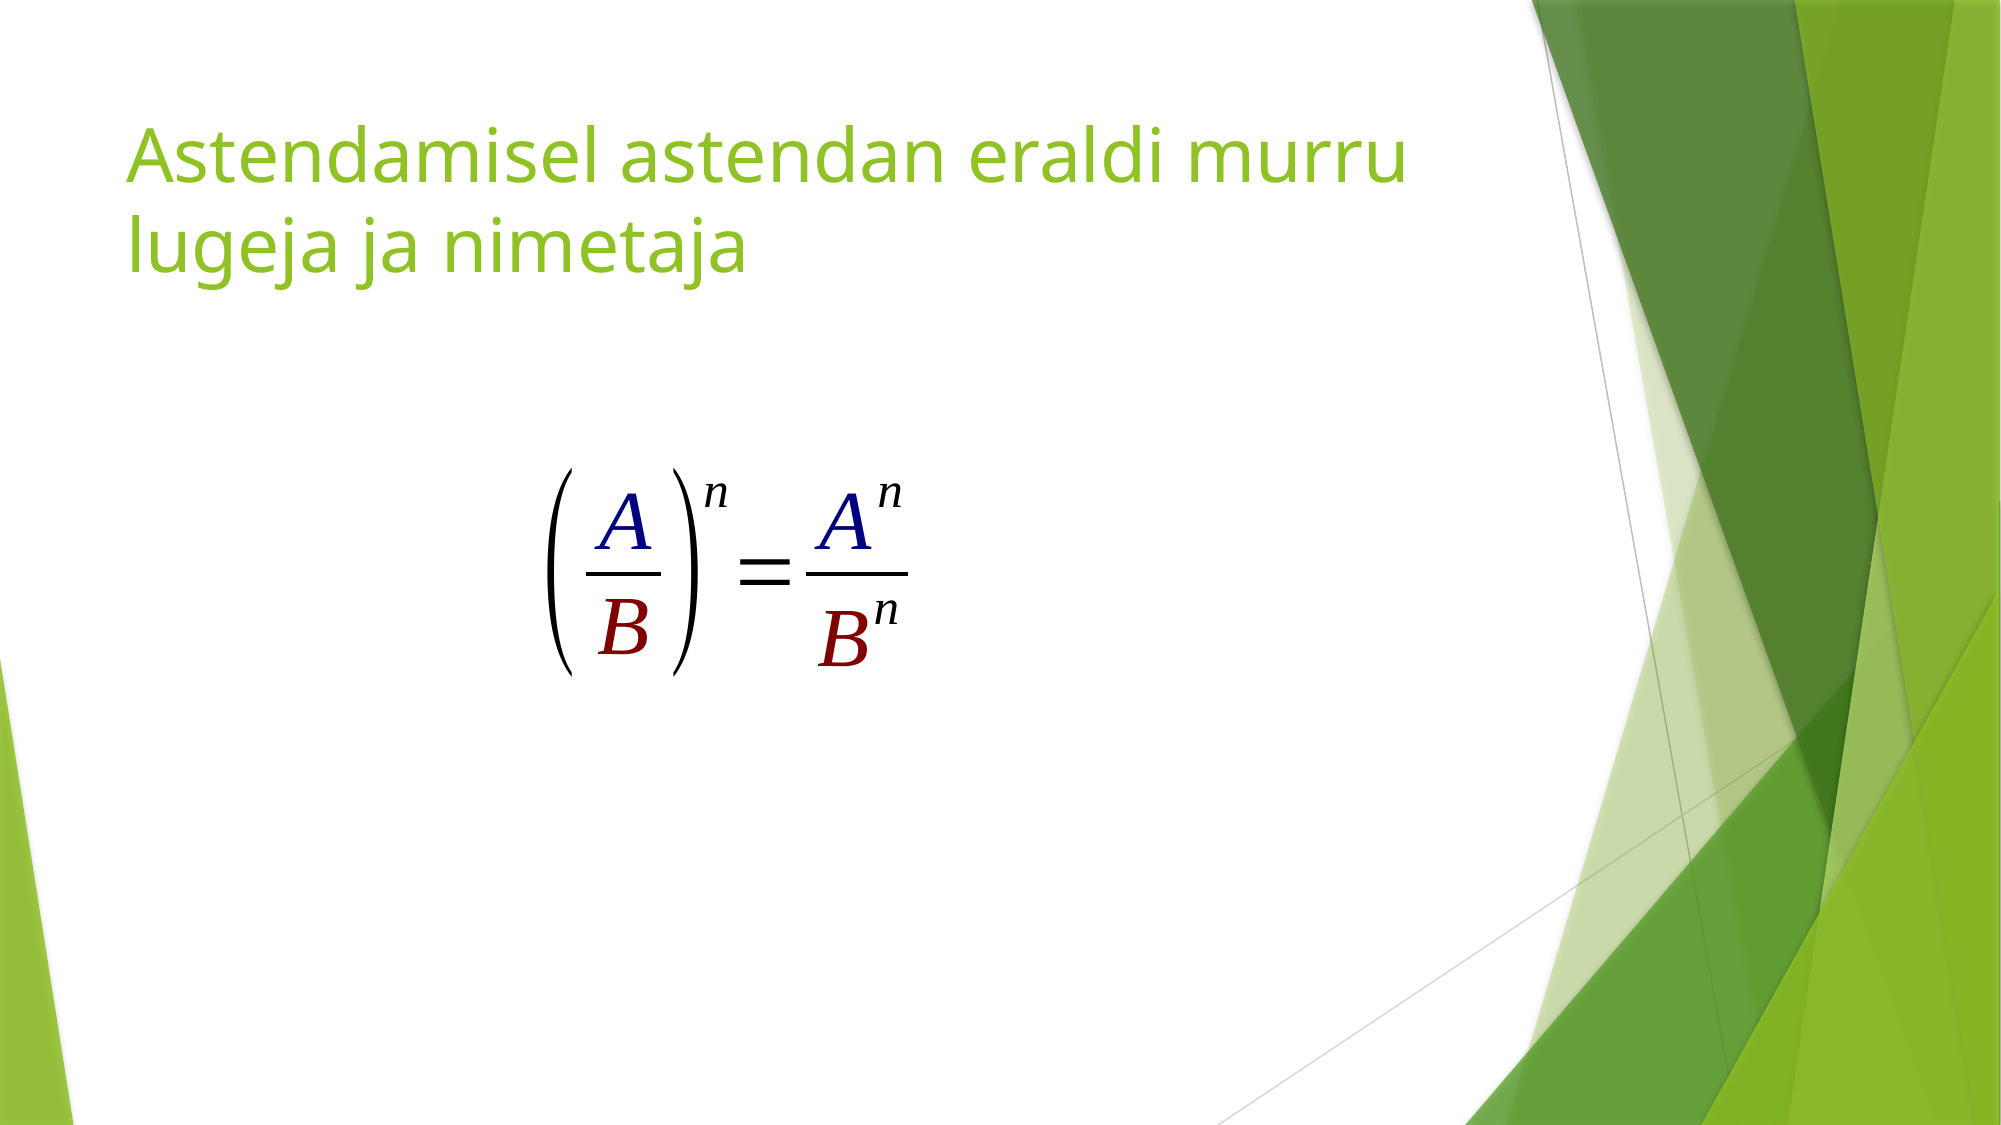

# Astendamisel astendan eraldi murru lugeja ja nimetaja